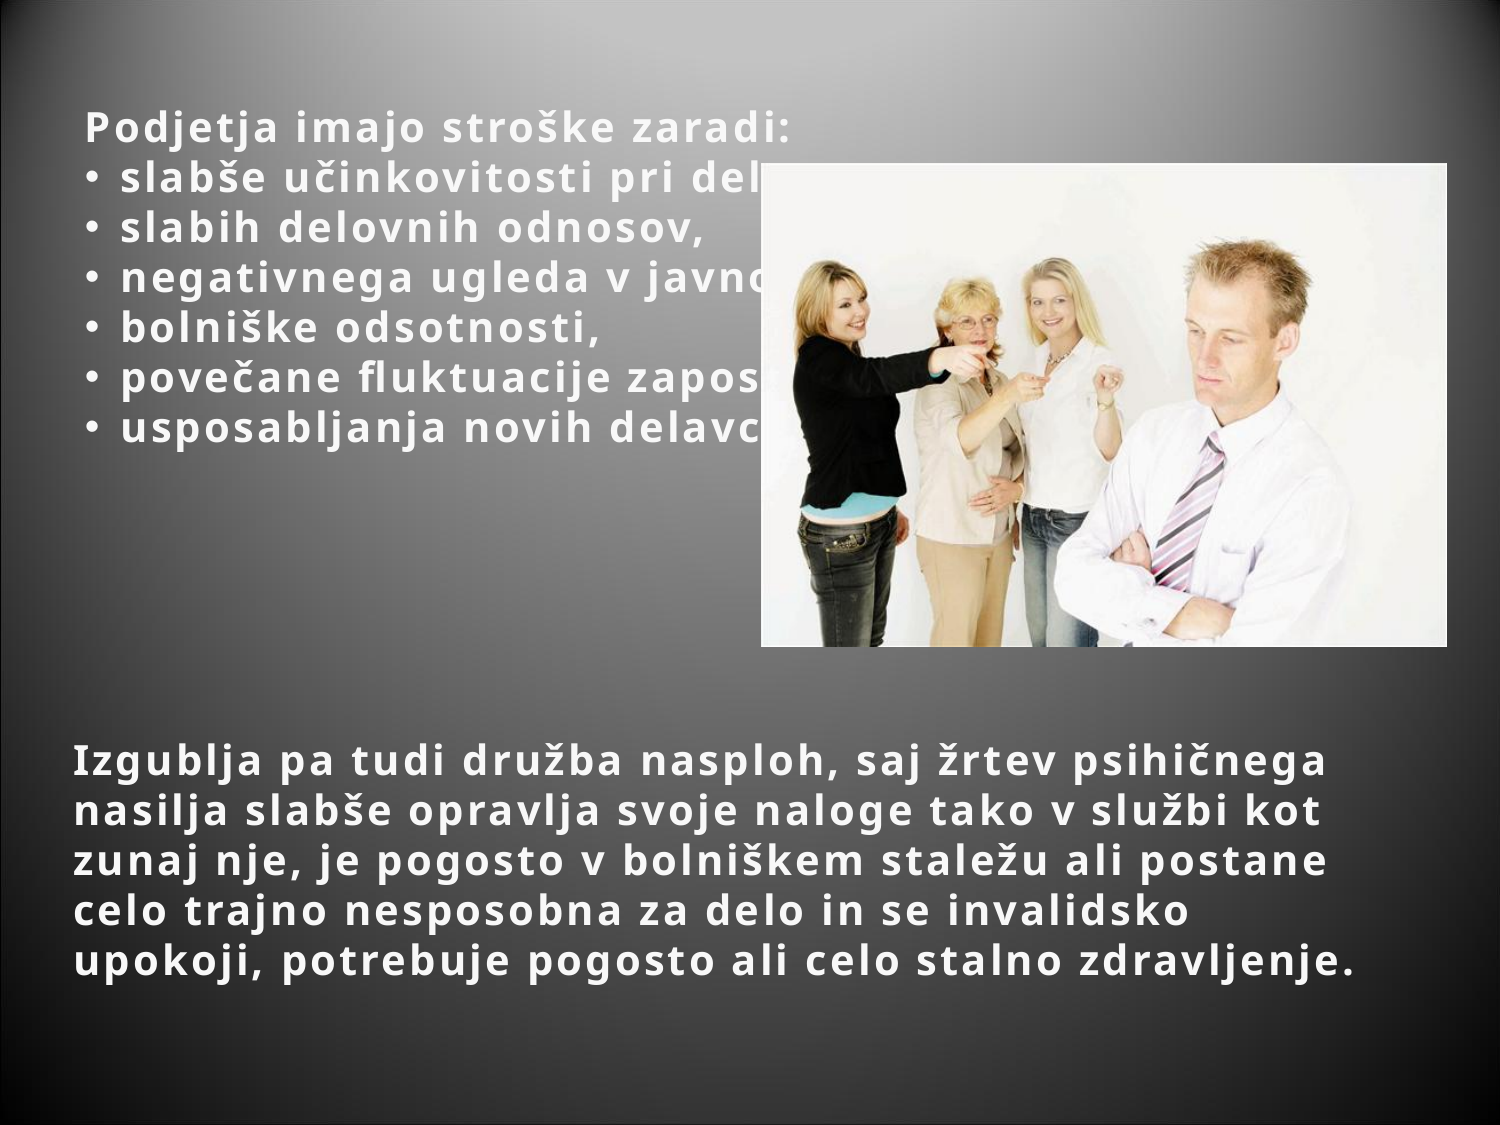

Podjetja imajo stroške zaradi:
slabše učinkovitosti pri delu,
slabih delovnih odnosov,
negativnega ugleda v javnosti,
bolniške odsotnosti,
povečane fluktuacije zaposlenih,
usposabljanja novih delavcev
Izgublja pa tudi družba nasploh, saj žrtev psihičnega nasilja slabše opravlja svoje naloge tako v službi kot zunaj nje, je pogosto v bolniškem staležu ali postane celo trajno nesposobna za delo in se invalidsko upokoji, potrebuje pogosto ali celo stalno zdravljenje.